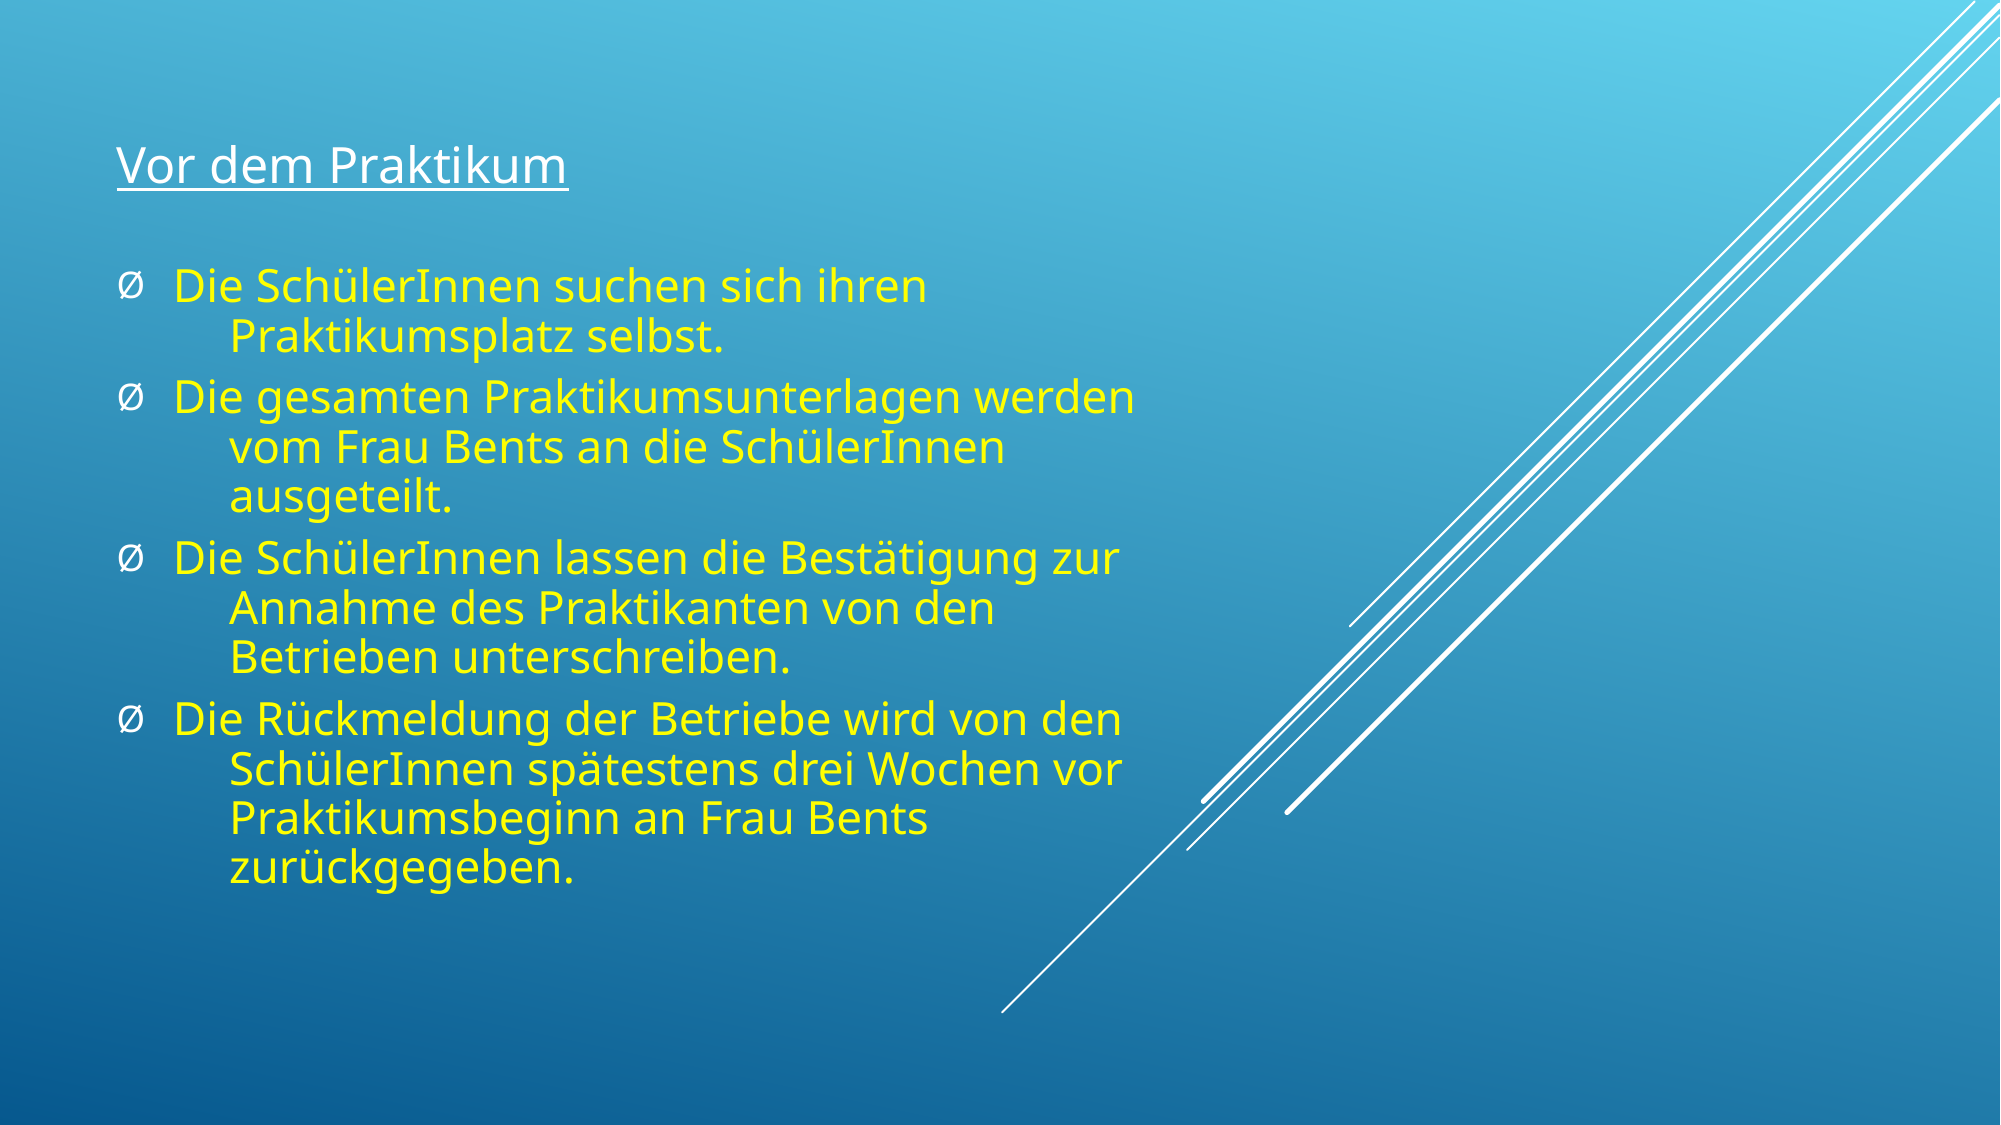

#
Vor dem Praktikum
Die SchülerInnen suchen sich ihren Praktikumsplatz selbst.
Die gesamten Praktikumsunterlagen werden vom Frau Bents an die SchülerInnen ausgeteilt.
Die SchülerInnen lassen die Bestätigung zur Annahme des Praktikanten von den Betrieben unterschreiben.
Die Rückmeldung der Betriebe wird von den SchülerInnen spätestens drei Wochen vor Praktikumsbeginn an Frau Bents zurückgegeben.